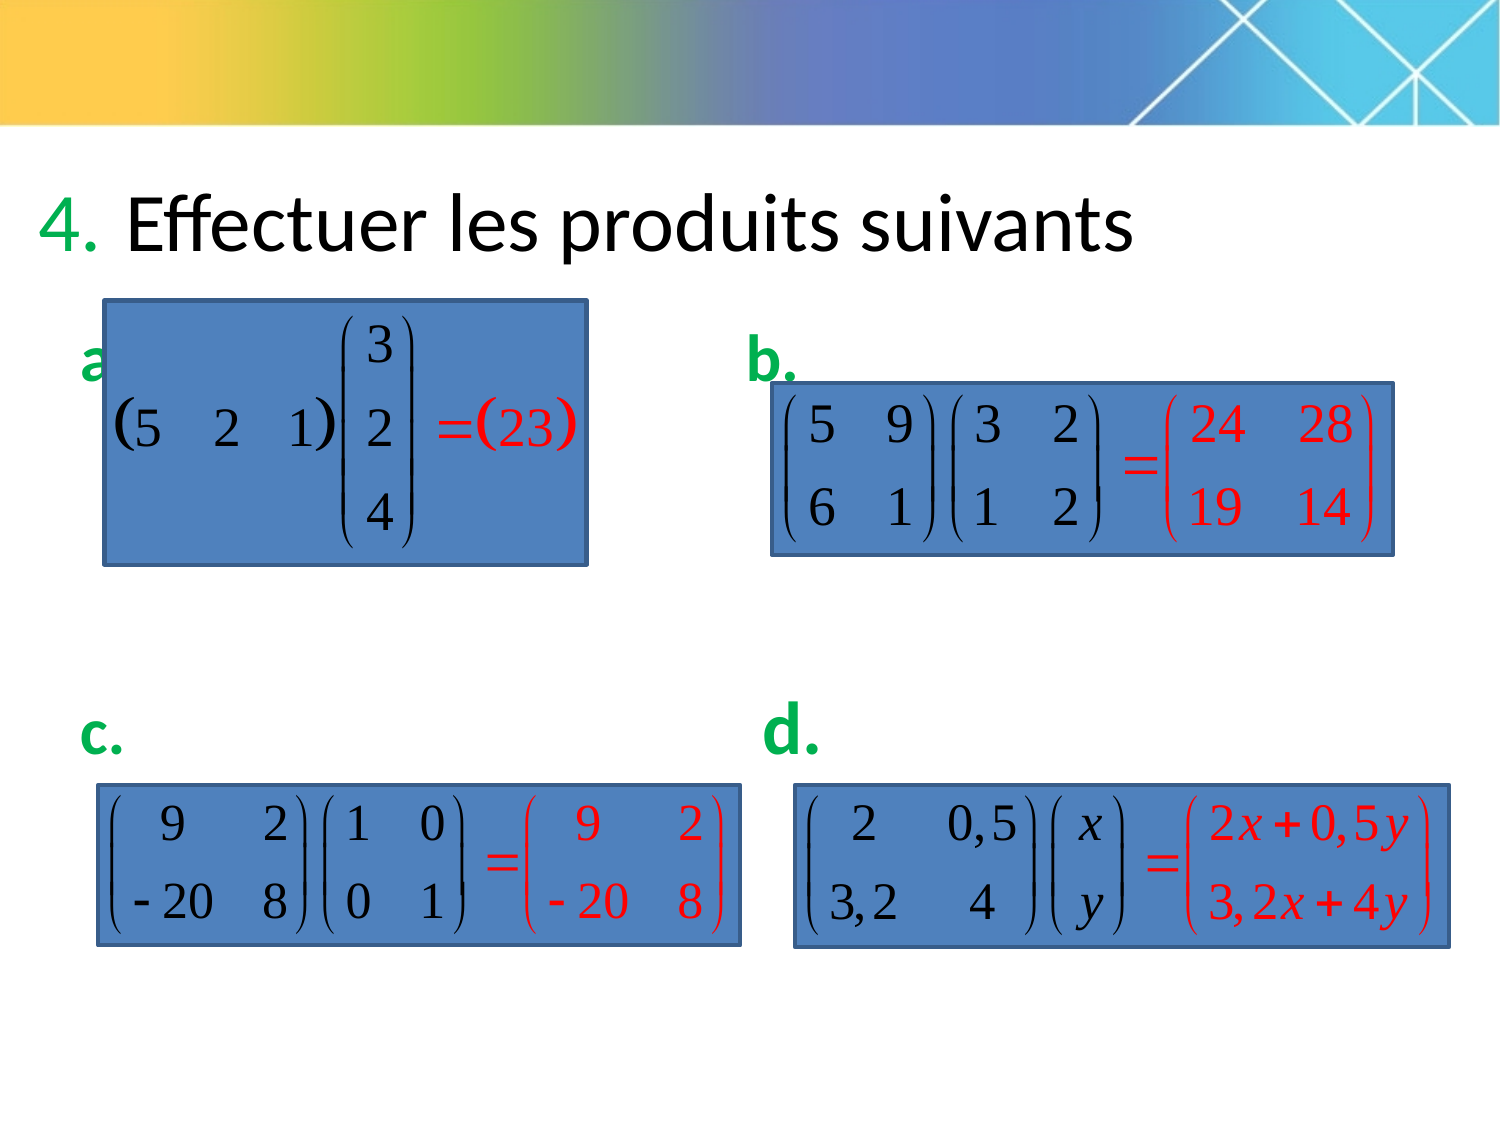

Effectuer les produits suivants
a. b.
c. d.